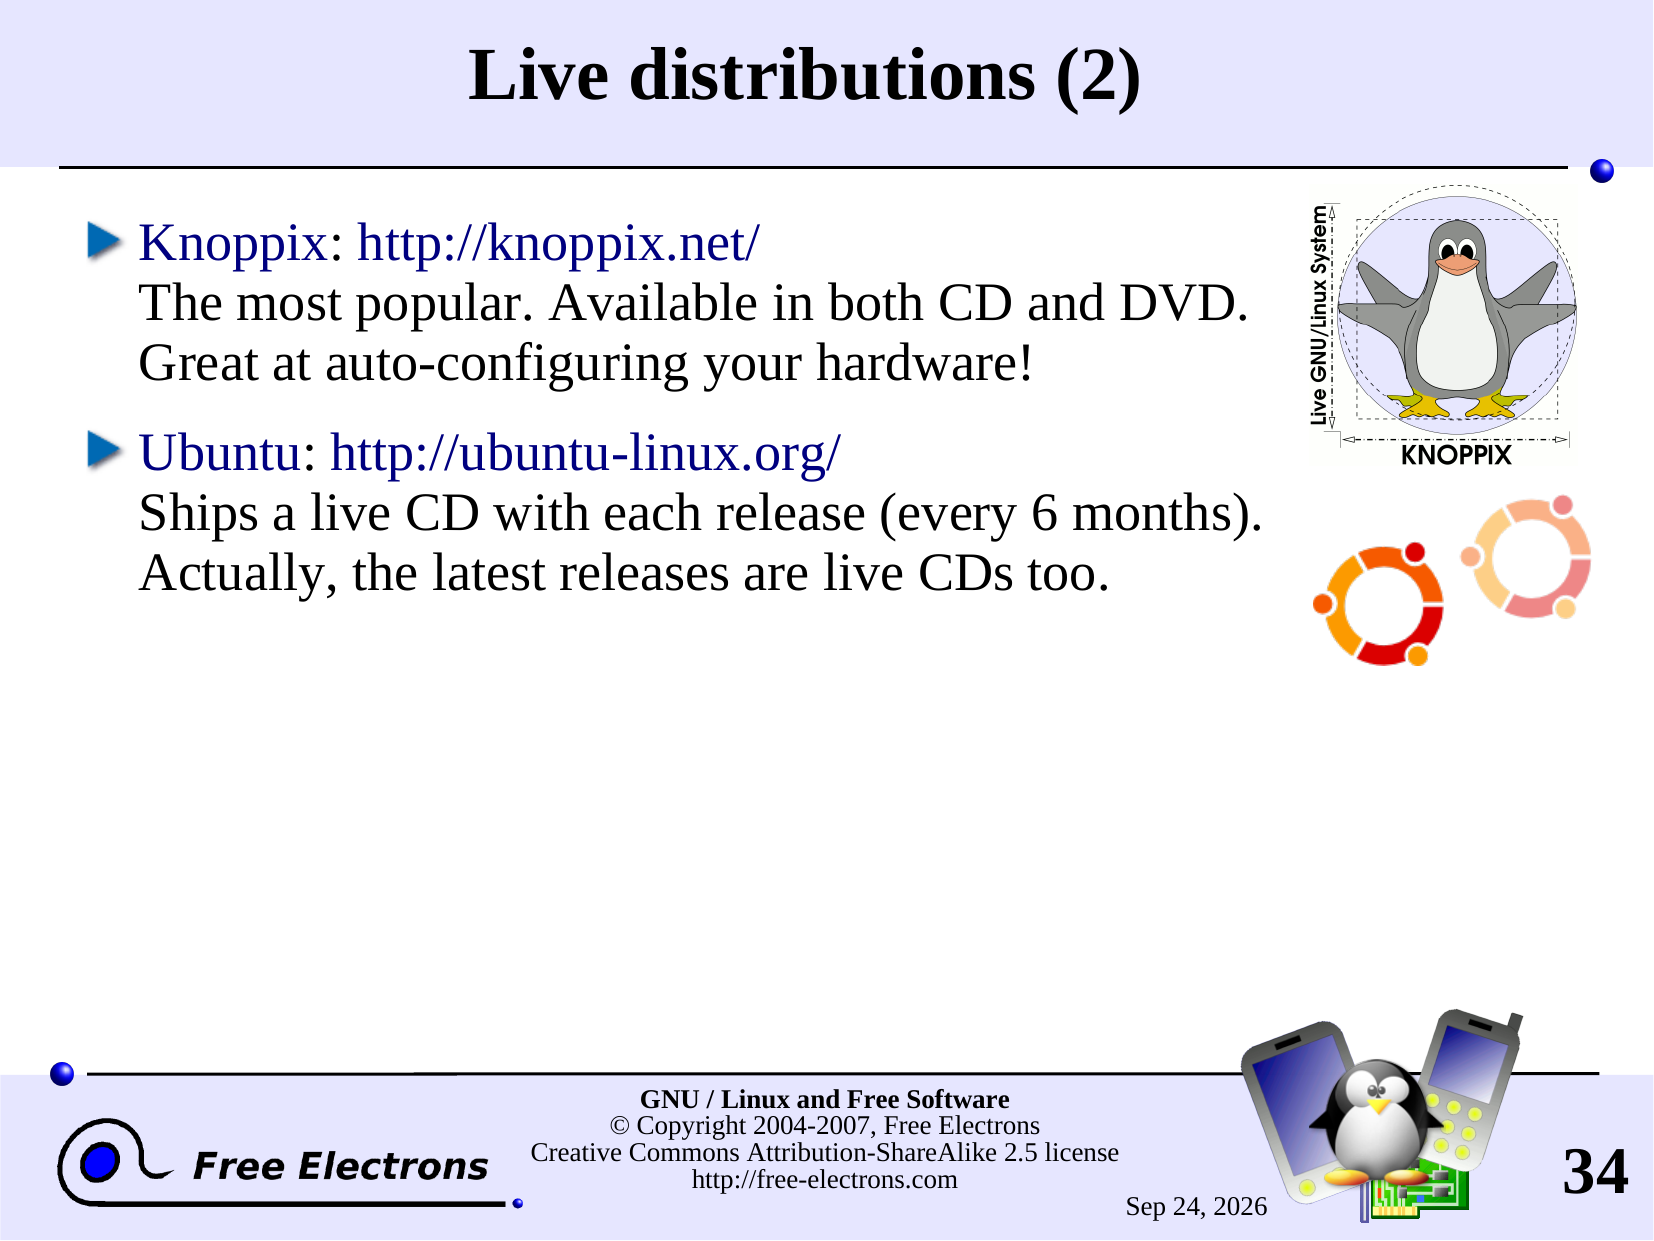

# Live distributions (2)
Knoppix: http://knoppix.net/
The most popular. Available in both CD and DVD.
Great at auto-configuring your hardware!
Ubuntu: http://ubuntu-linux.org/
Ships a live CD with each release (every 6 months).
Actually, the latest releases are live CDs too.